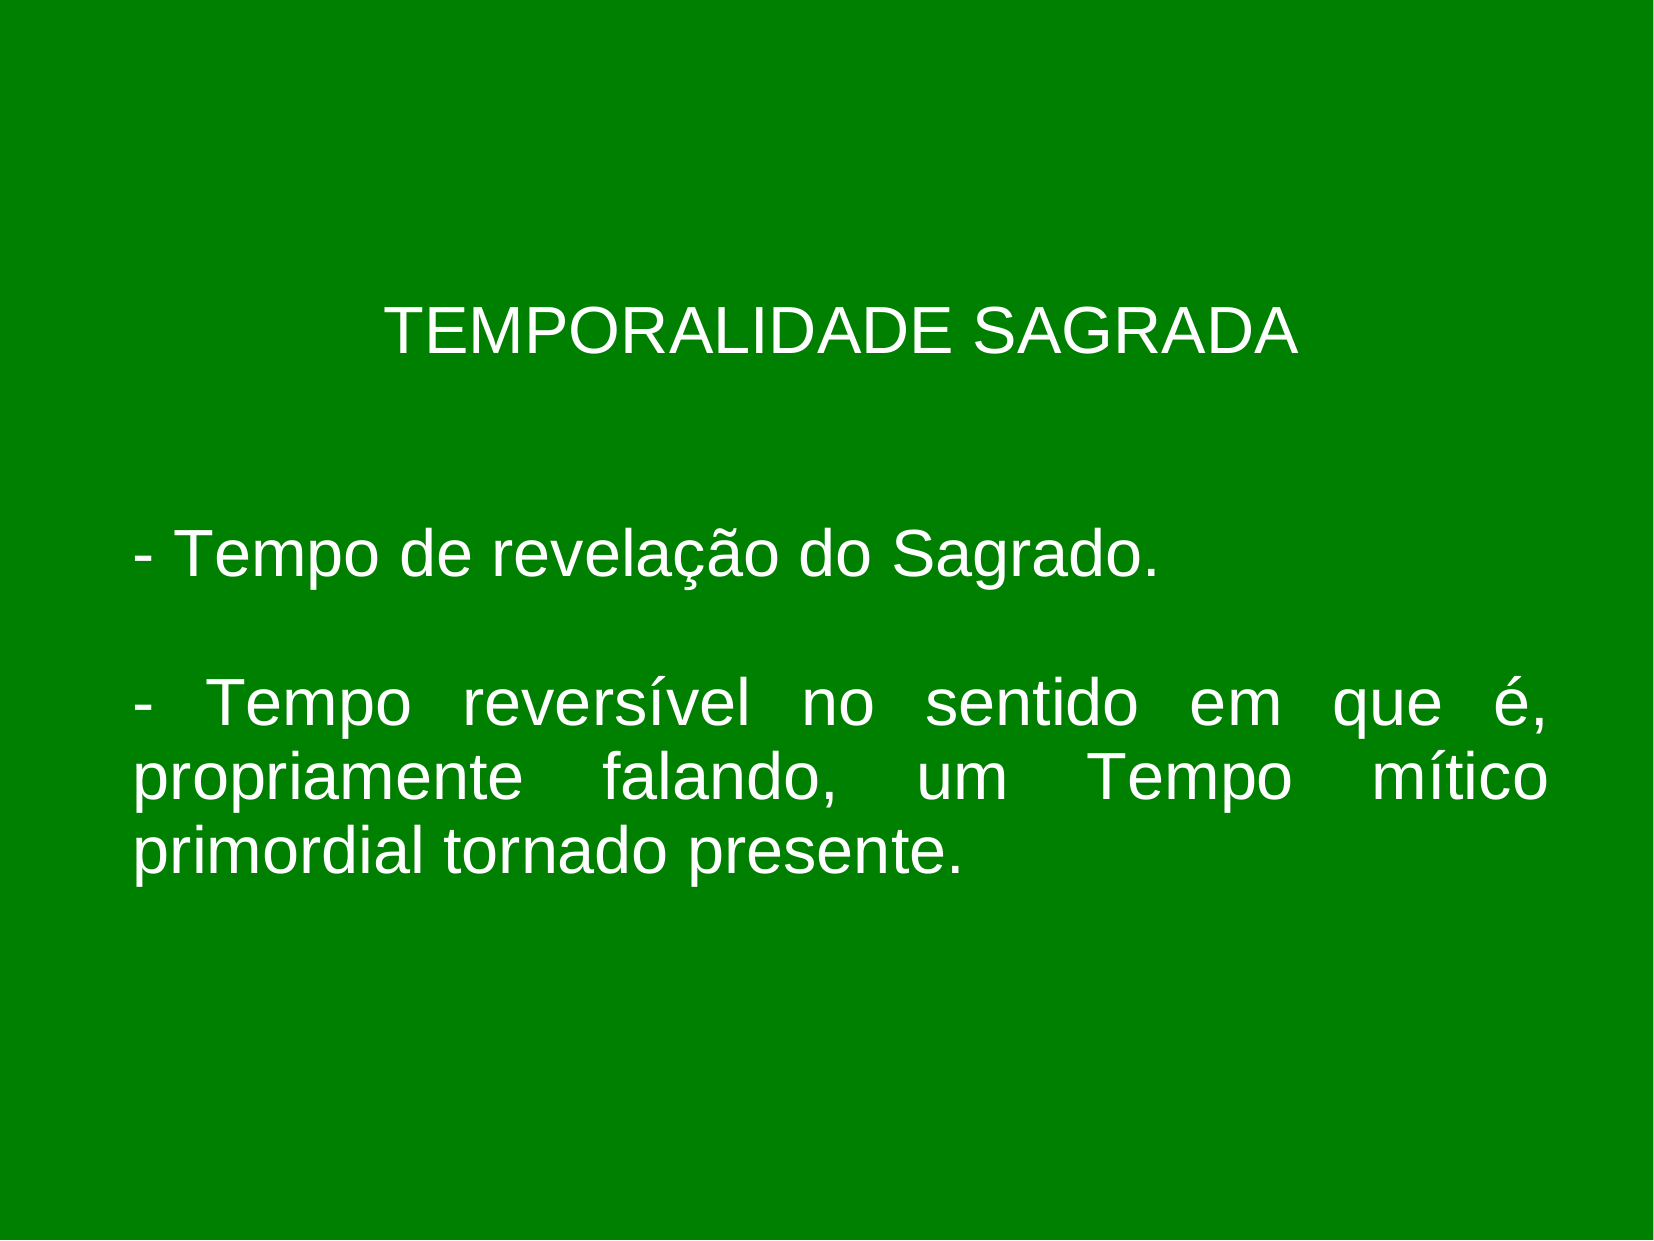

TEMPORALIDADE SAGRADA
- Tempo de revelação do Sagrado.
- Tempo reversível no sentido em que é, propriamente falando, um Tempo mítico primordial tornado presente.